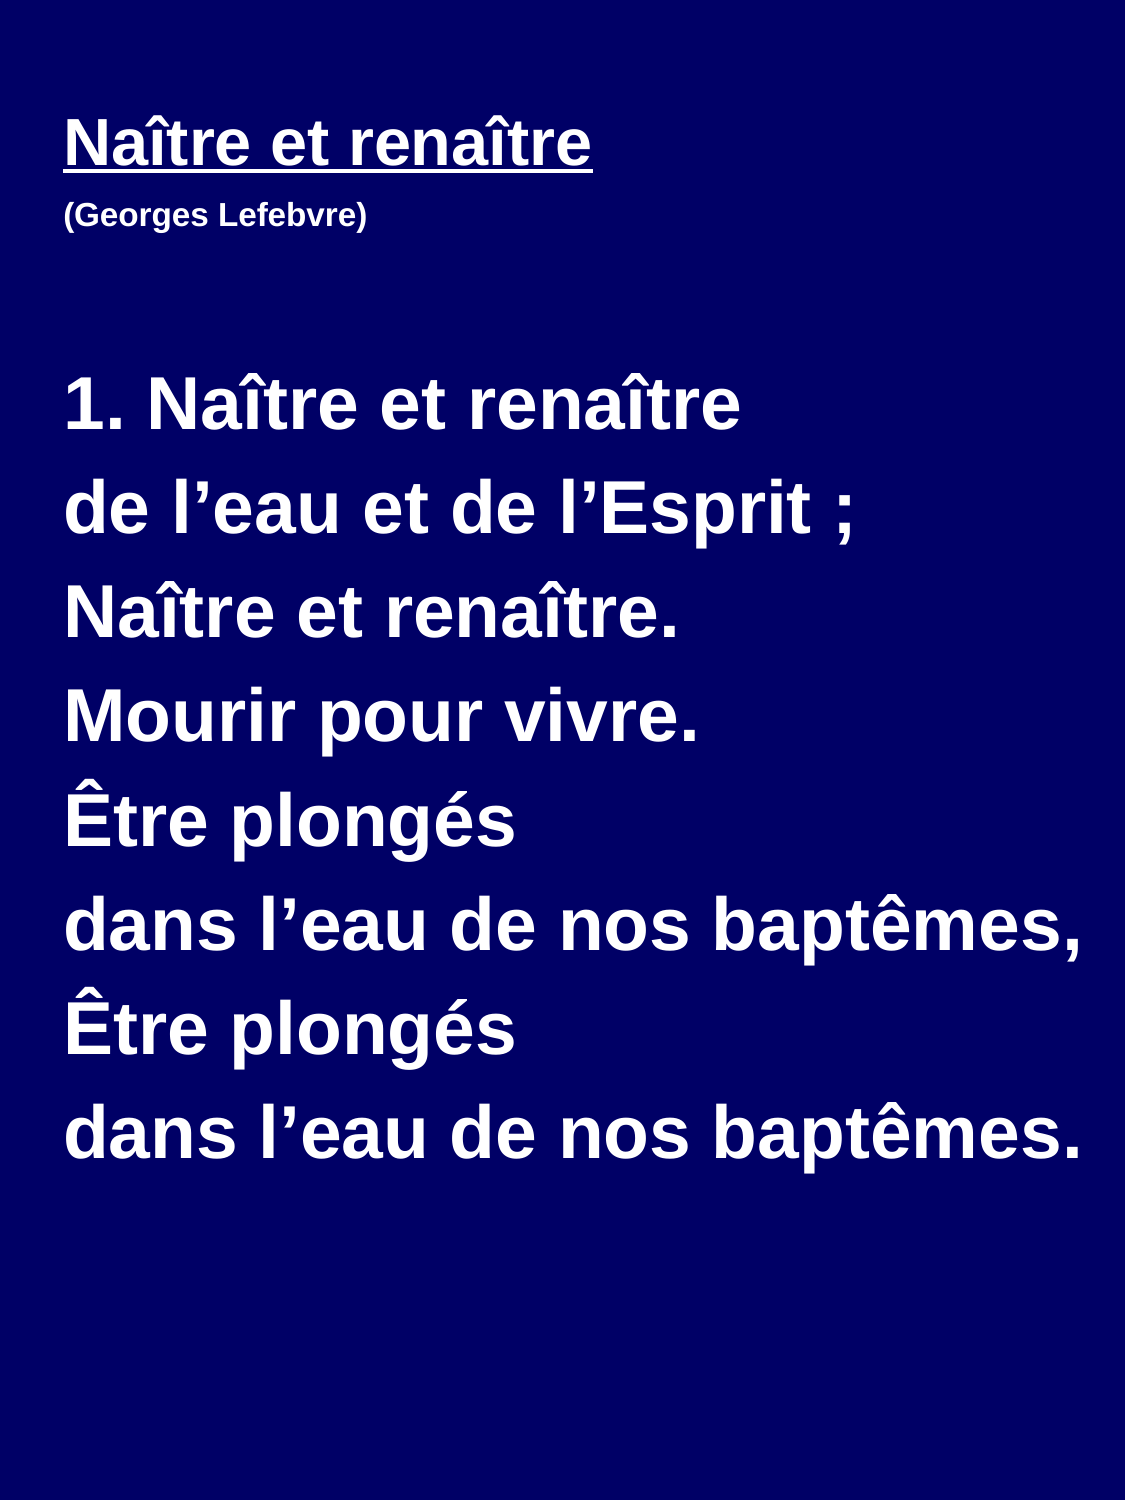

Naître et renaître
(Georges Lefebvre)
1. Naître et renaître
de l’eau et de l’Esprit ;
Naître et renaître.
Mourir pour vivre.
Être plongés
dans l’eau de nos baptêmes,
Être plongés
dans l’eau de nos baptêmes.